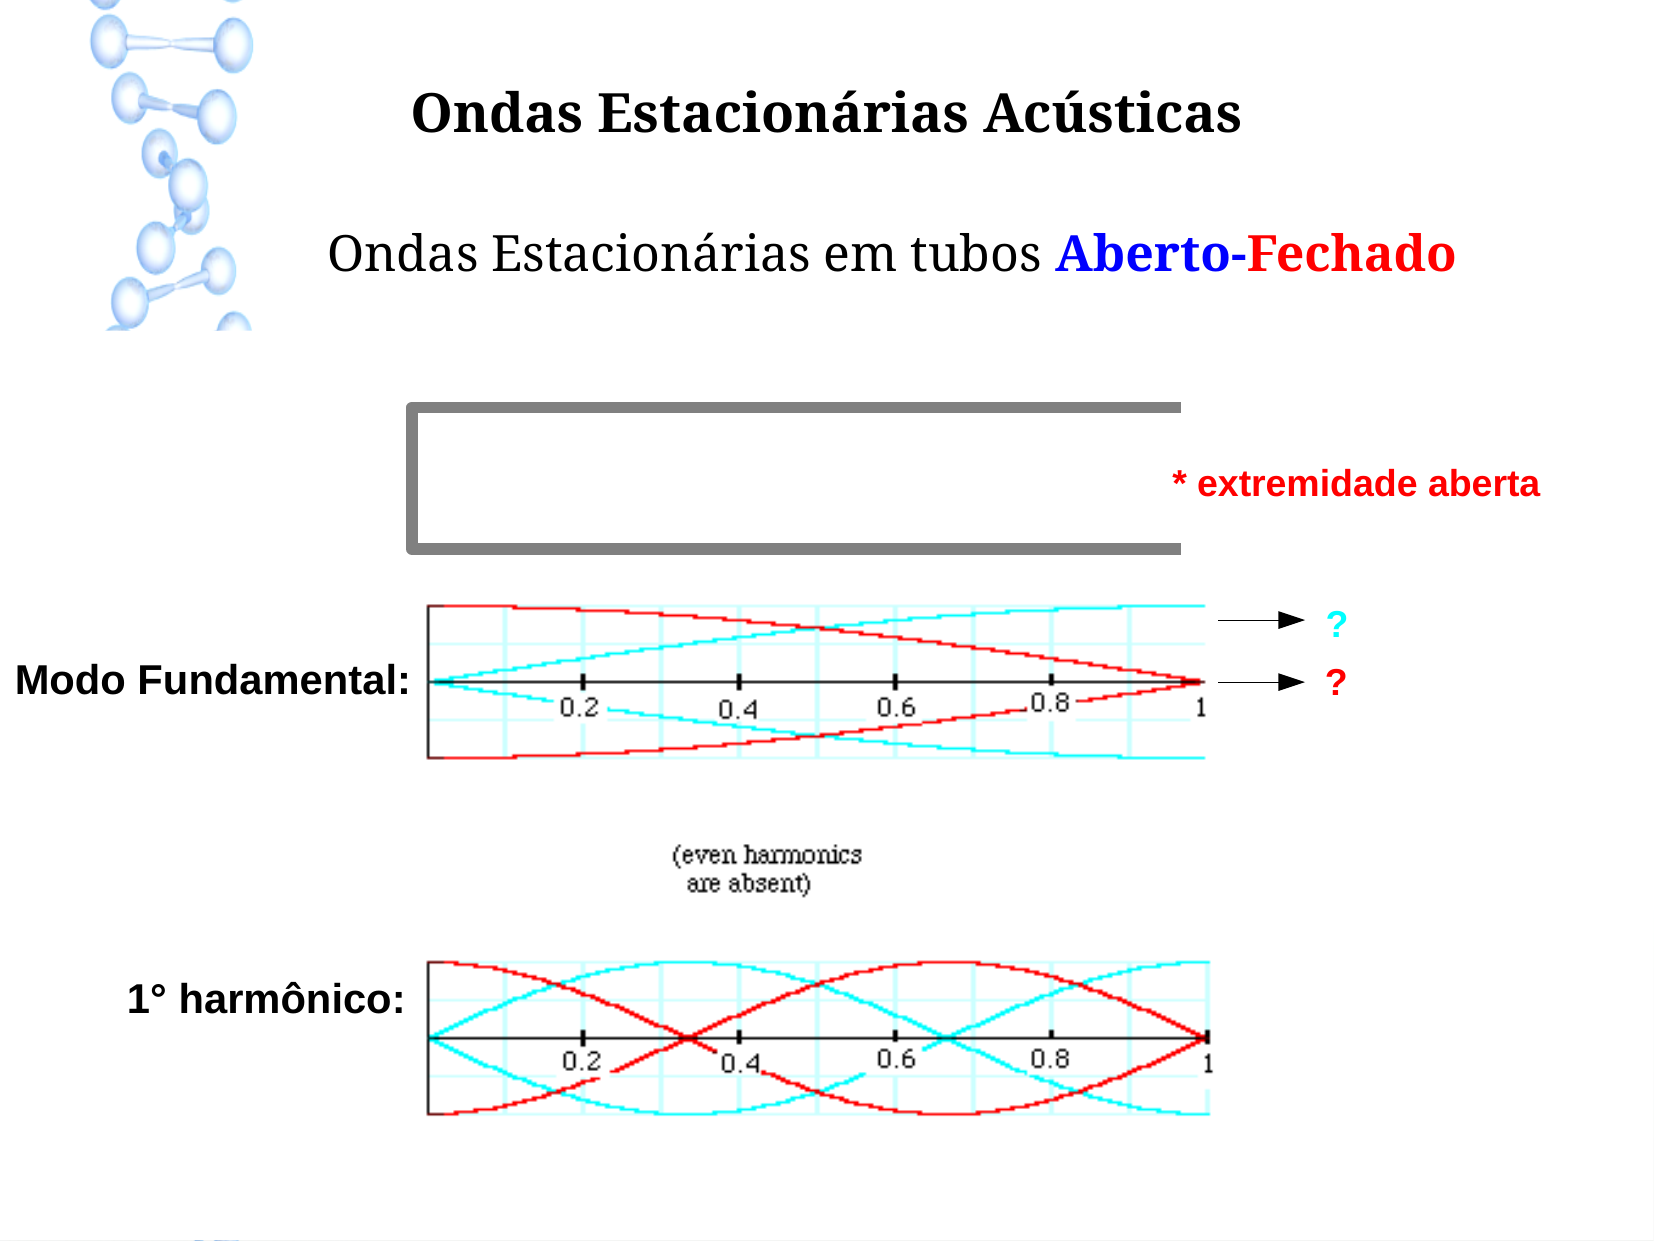

Ondas Estacionárias Acústicas
Ondas Estacionárias em tubos Aberto-Fechado
* extremidade aberta
?
Modo Fundamental:
?
1° harmônico: